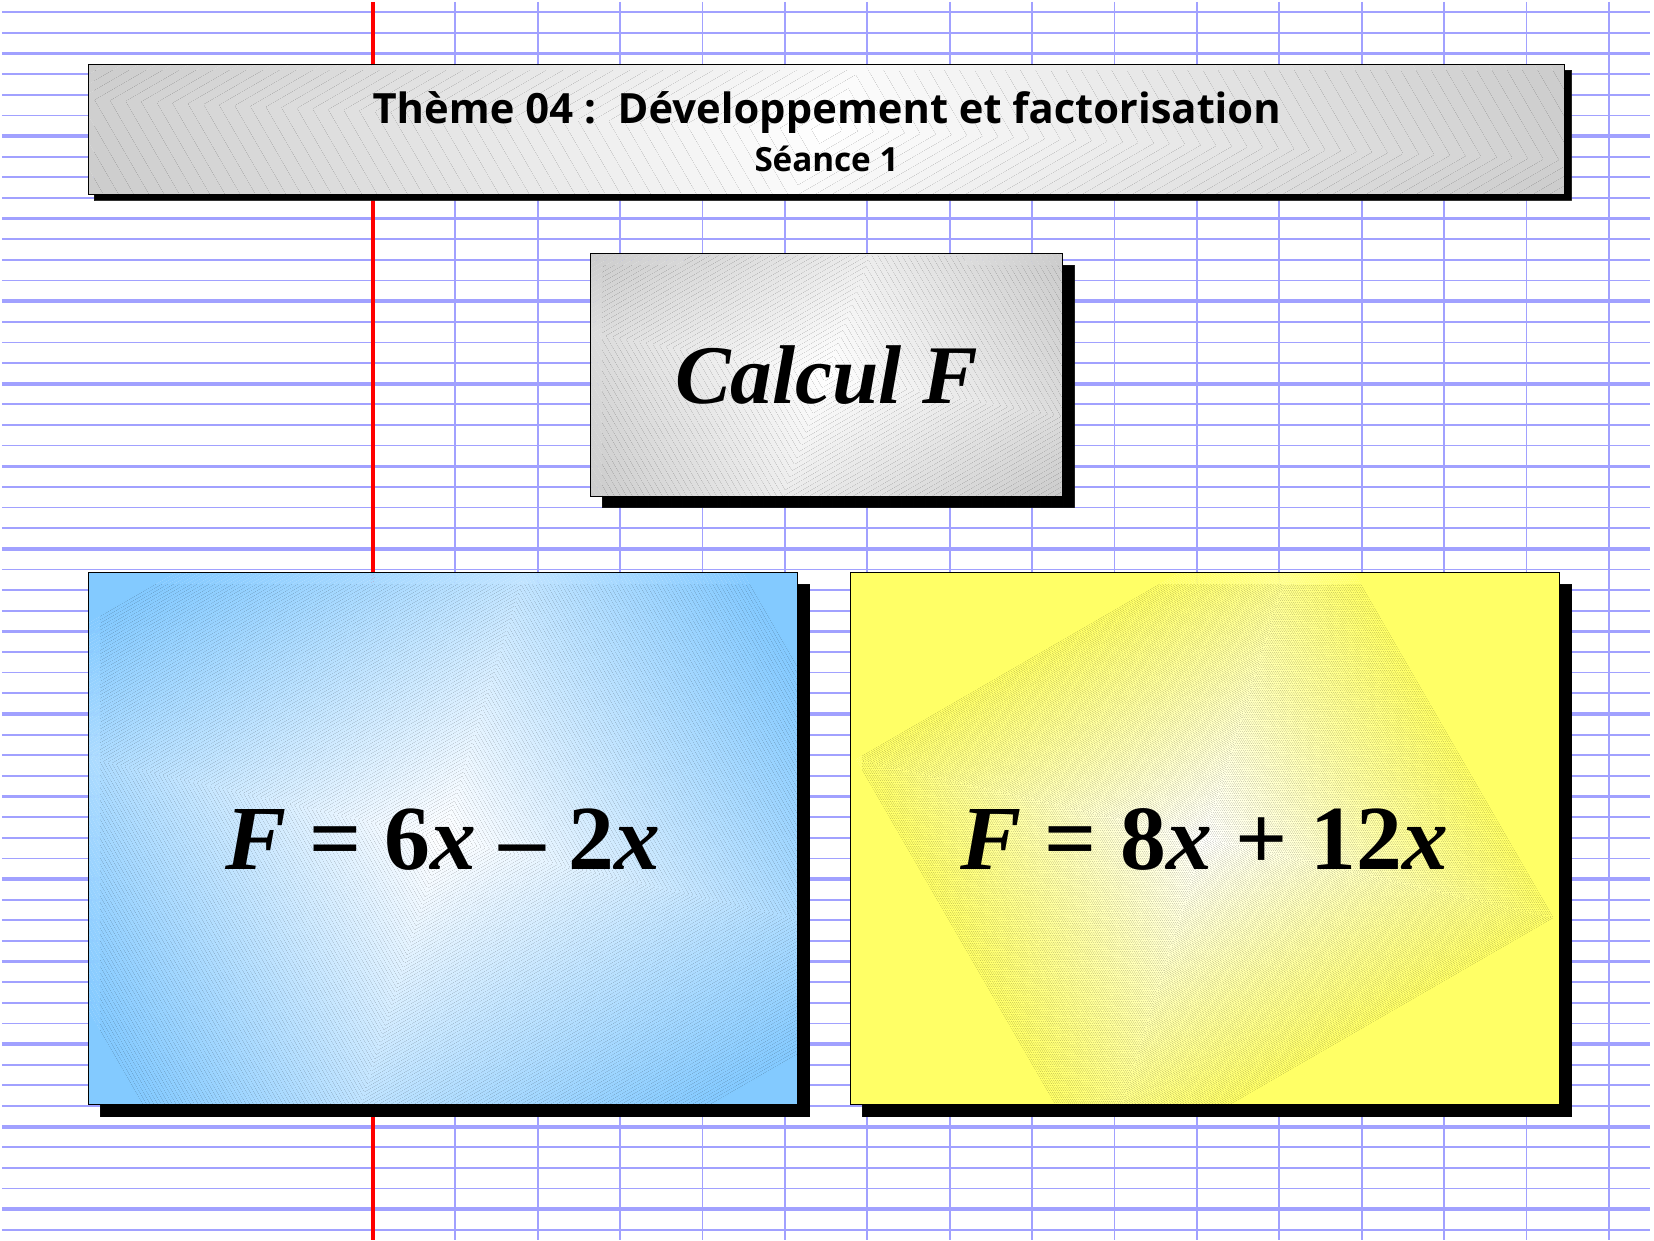

Thème 04 : Développement et factorisation
Séance 1
Calcul F
10
11
12
13
14
15
9
0
1
2
3
4
5
6
7
8
F = 6x – 2x
F = 8x + 12x